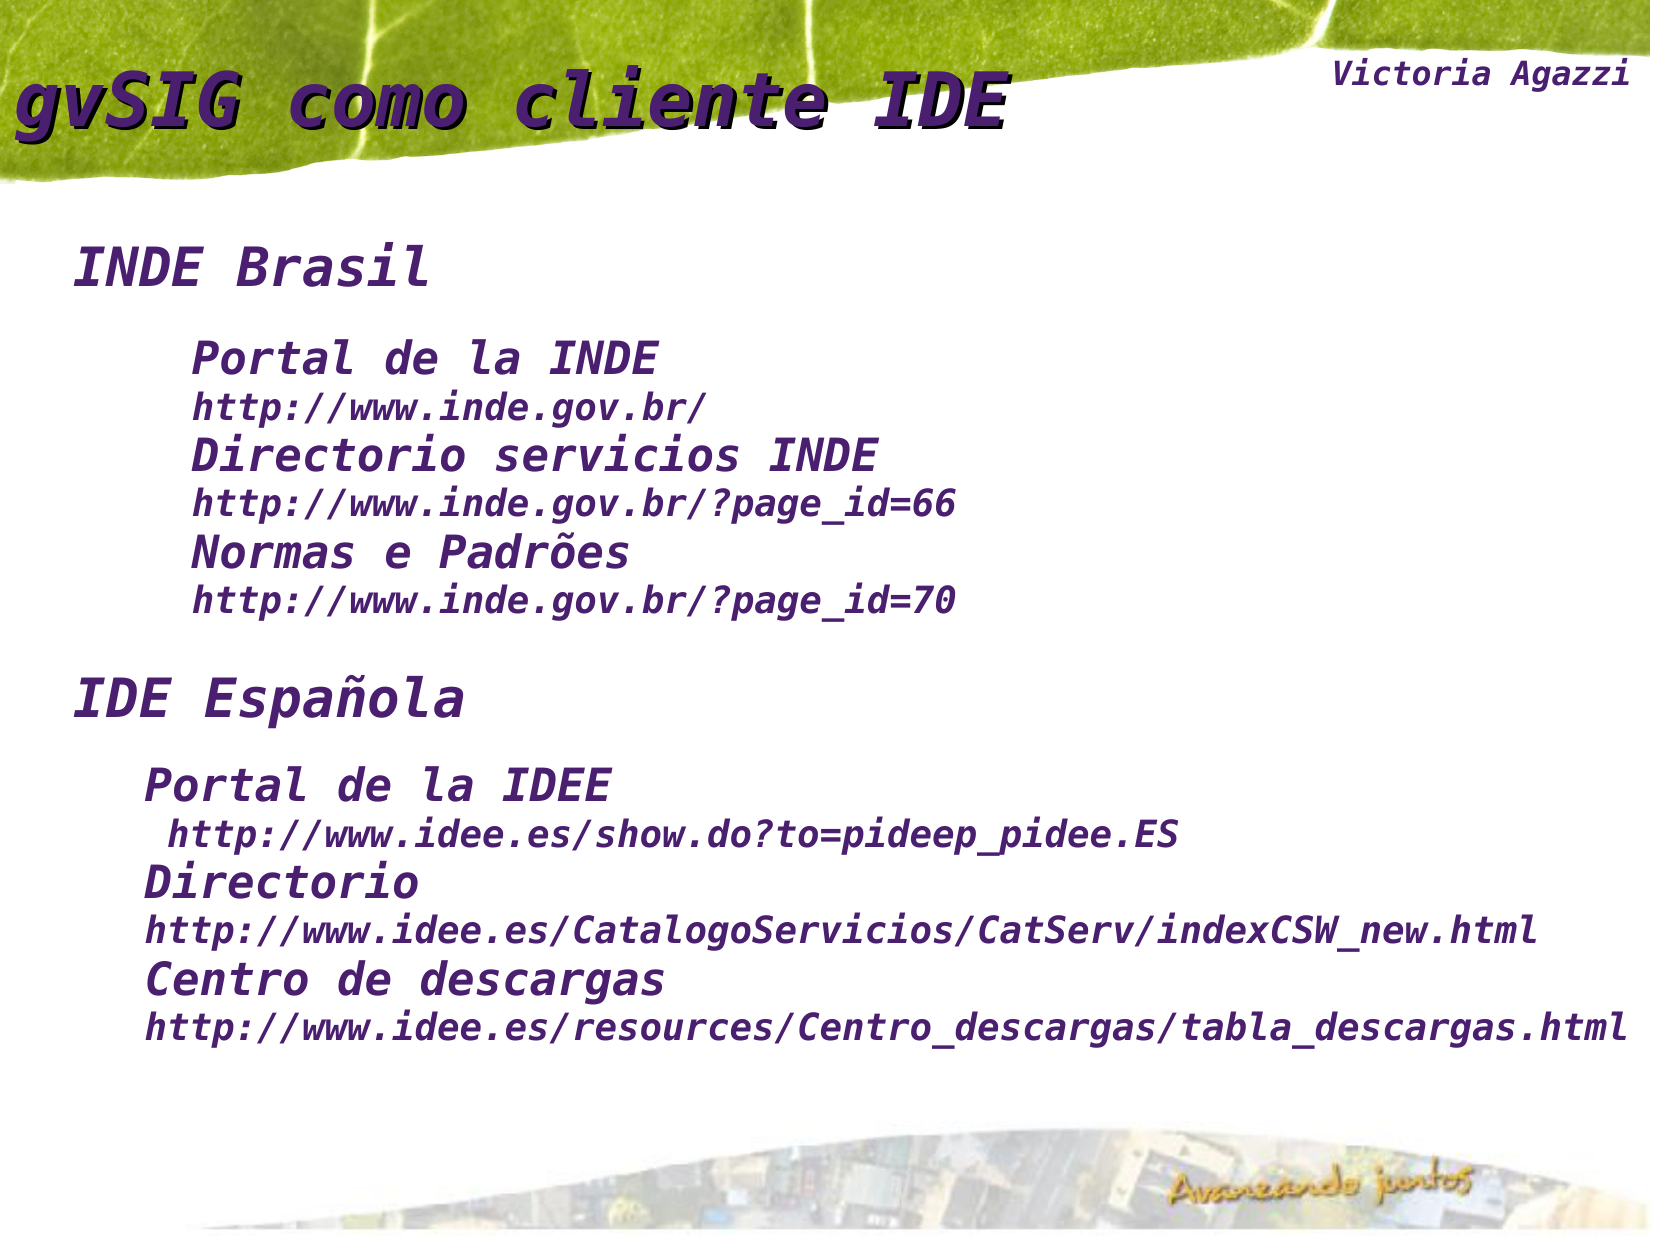

gvSIG como cliente IDE
Victoria Agazzi
INDE Brasil
Portal de la INDE
http://www.inde.gov.br/
Directorio servicios INDE
http://www.inde.gov.br/?page_id=66
Normas e Padrões
http://www.inde.gov.br/?page_id=70
IDE Española
Portal de la IDEE
 http://www.idee.es/show.do?to=pideep_pidee.ES
Directorio
http://www.idee.es/CatalogoServicios/CatServ/indexCSW_new.html
Centro de descargas
http://www.idee.es/resources/Centro_descargas/tabla_descargas.html